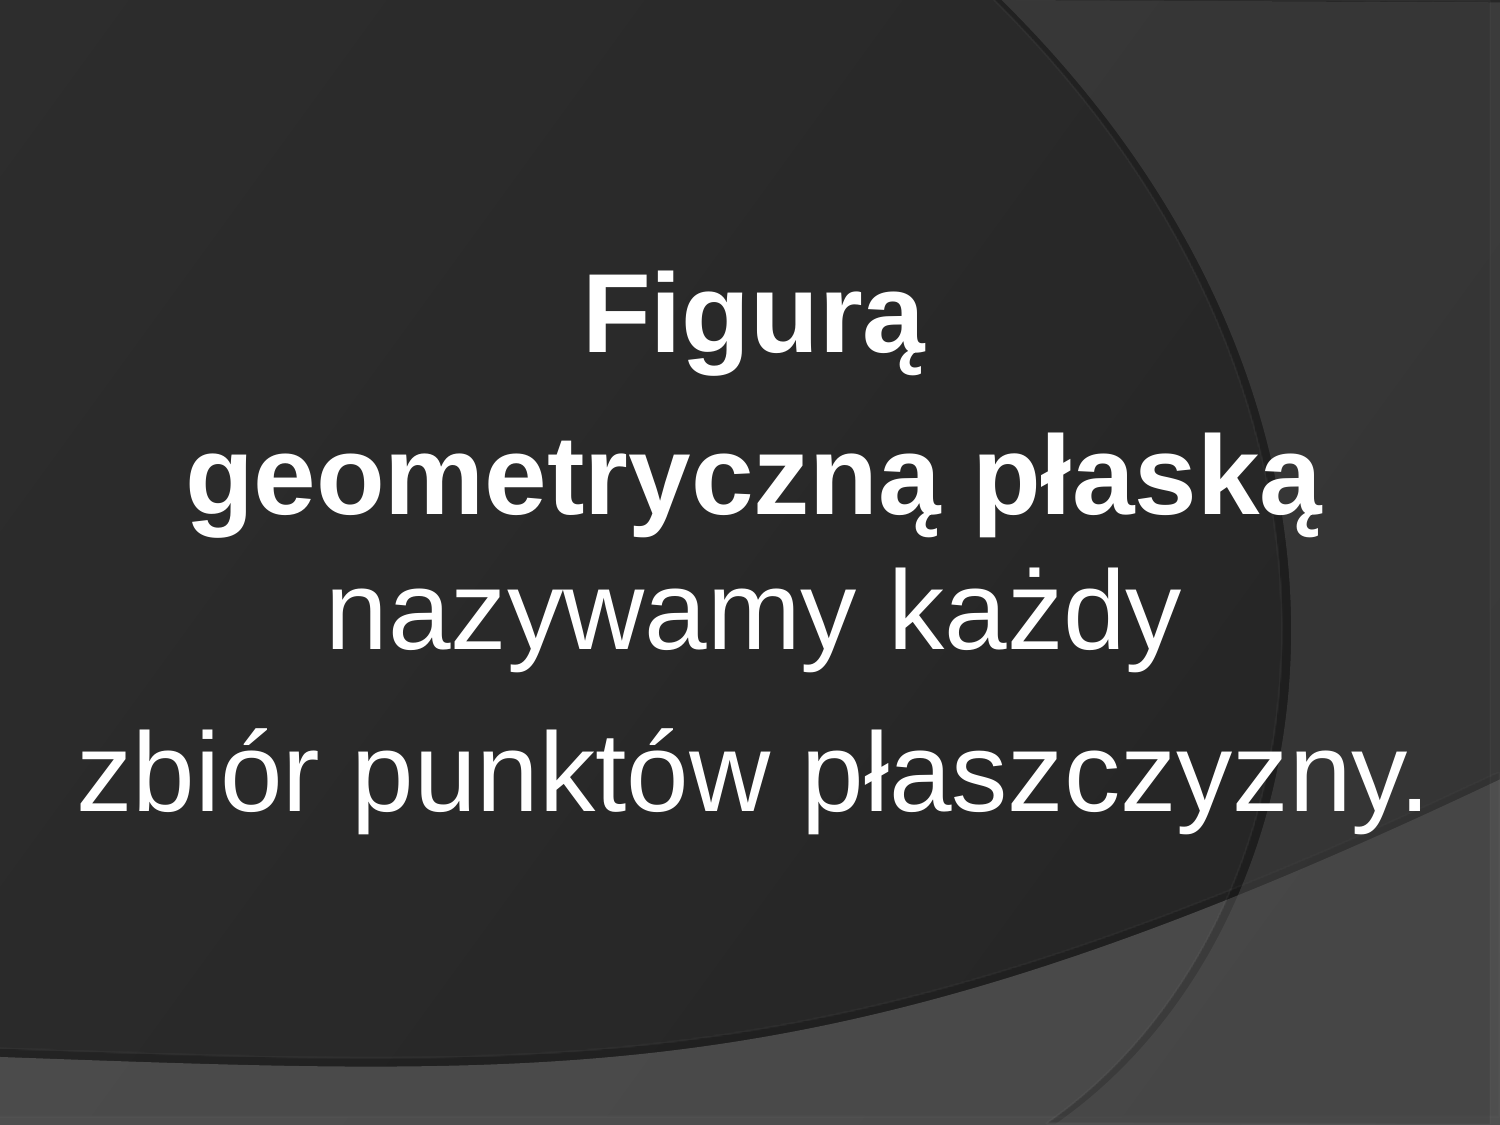

# Figurą
geometryczną płaską nazywamy każdy
zbiór punktów płaszczyzny.